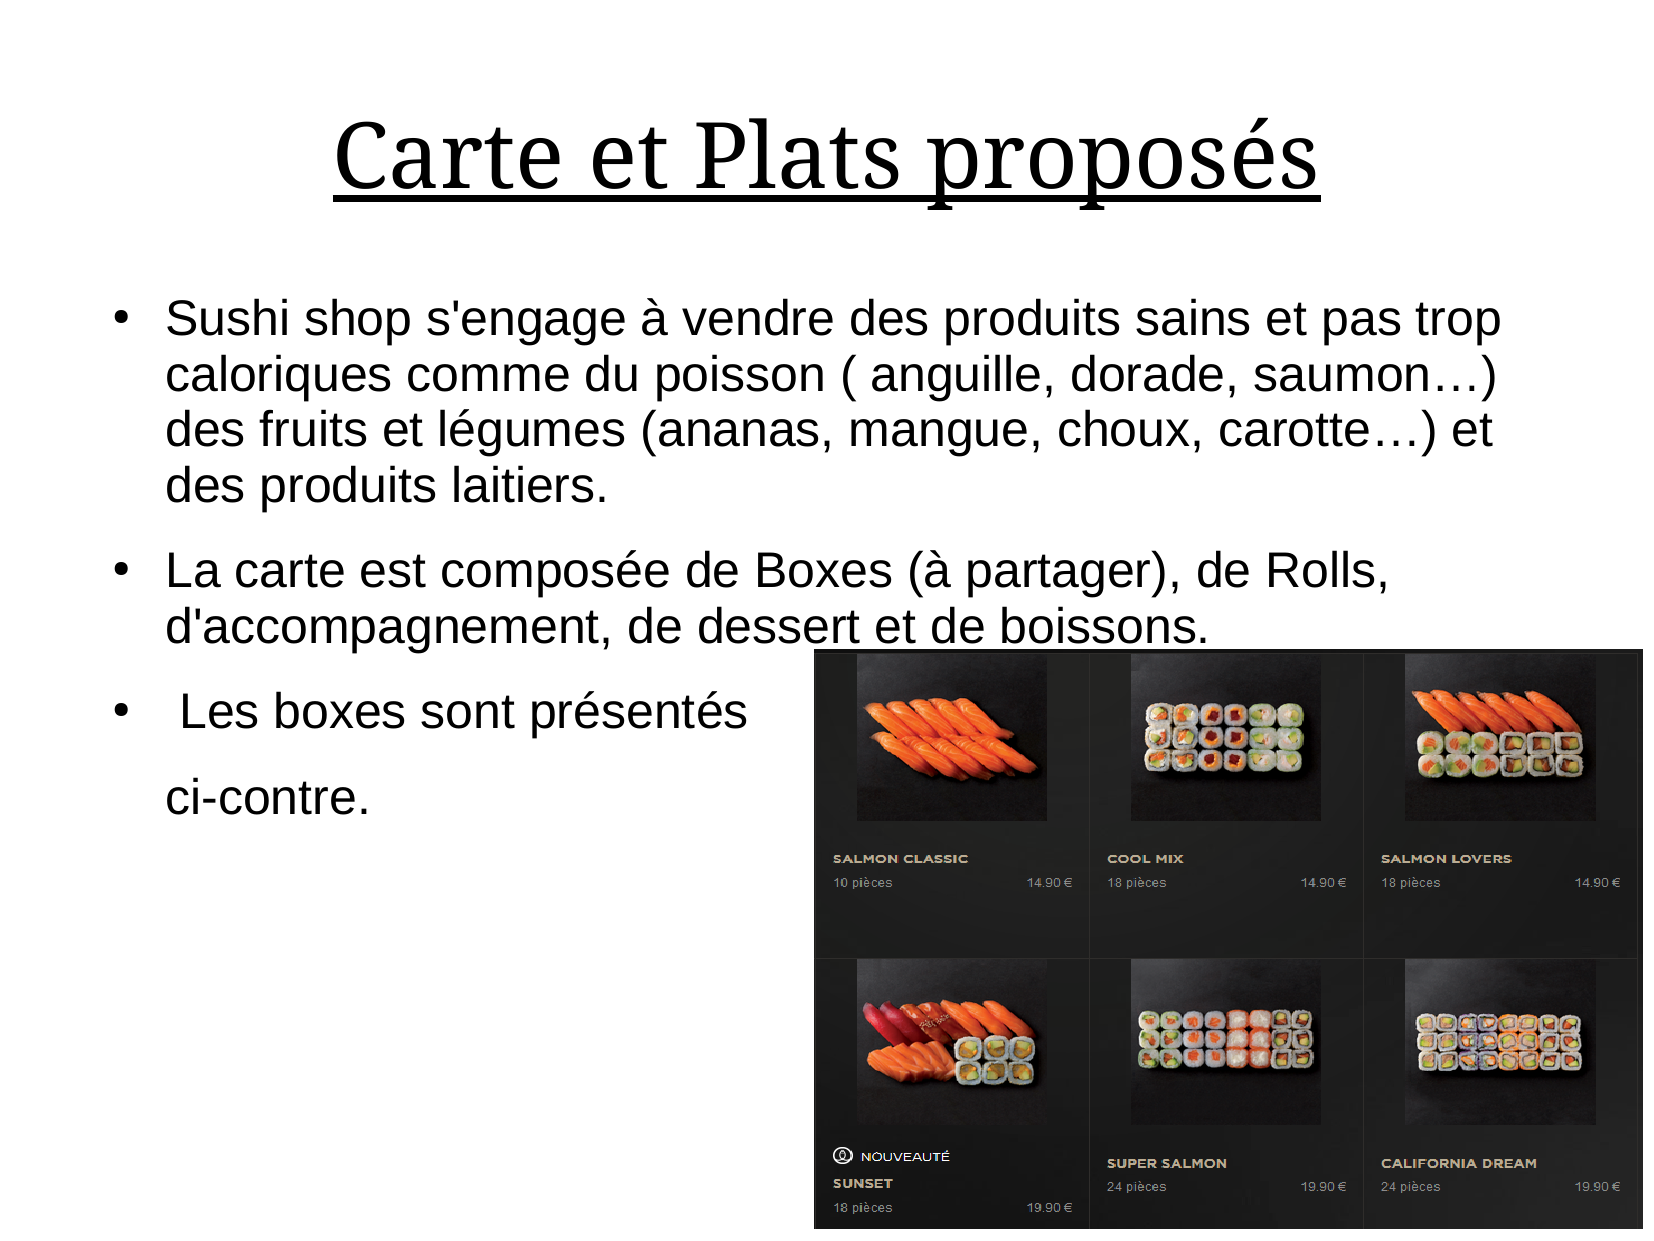

# Carte et Plats proposés
Sushi shop s'engage à vendre des produits sains et pas trop caloriques comme du poisson ( anguille, dorade, saumon…) des fruits et légumes (ananas, mangue, choux, carotte…) et des produits laitiers.
La carte est composée de Boxes (à partager), de Rolls, d'accompagnement, de dessert et de boissons.
 Les boxes sont présentés
ci-contre.